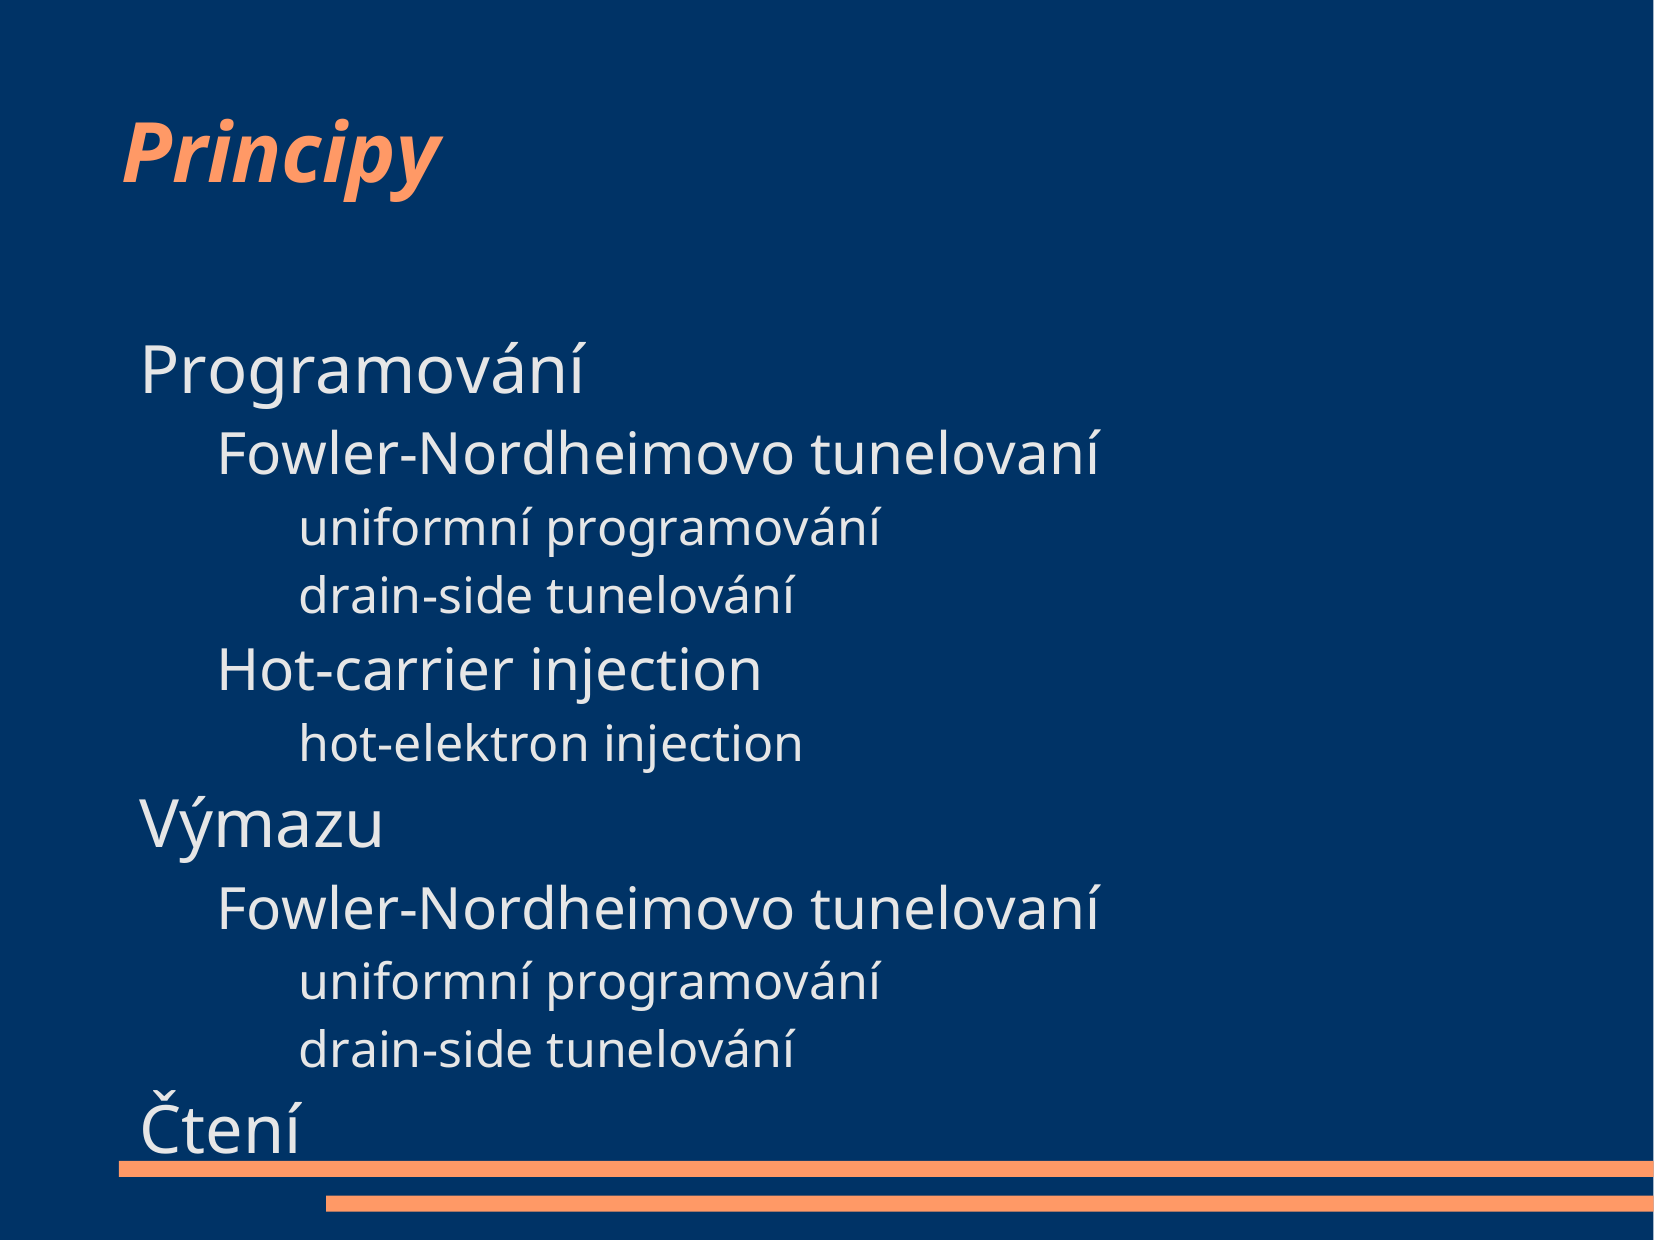

# Principy
Programování
Fowler-Nordheimovo tunelovaní
uniformní programování
drain-side tunelování
Hot-carrier injection
hot-elektron injection
Výmazu
Fowler-Nordheimovo tunelovaní
uniformní programování
drain-side tunelování
Čtení